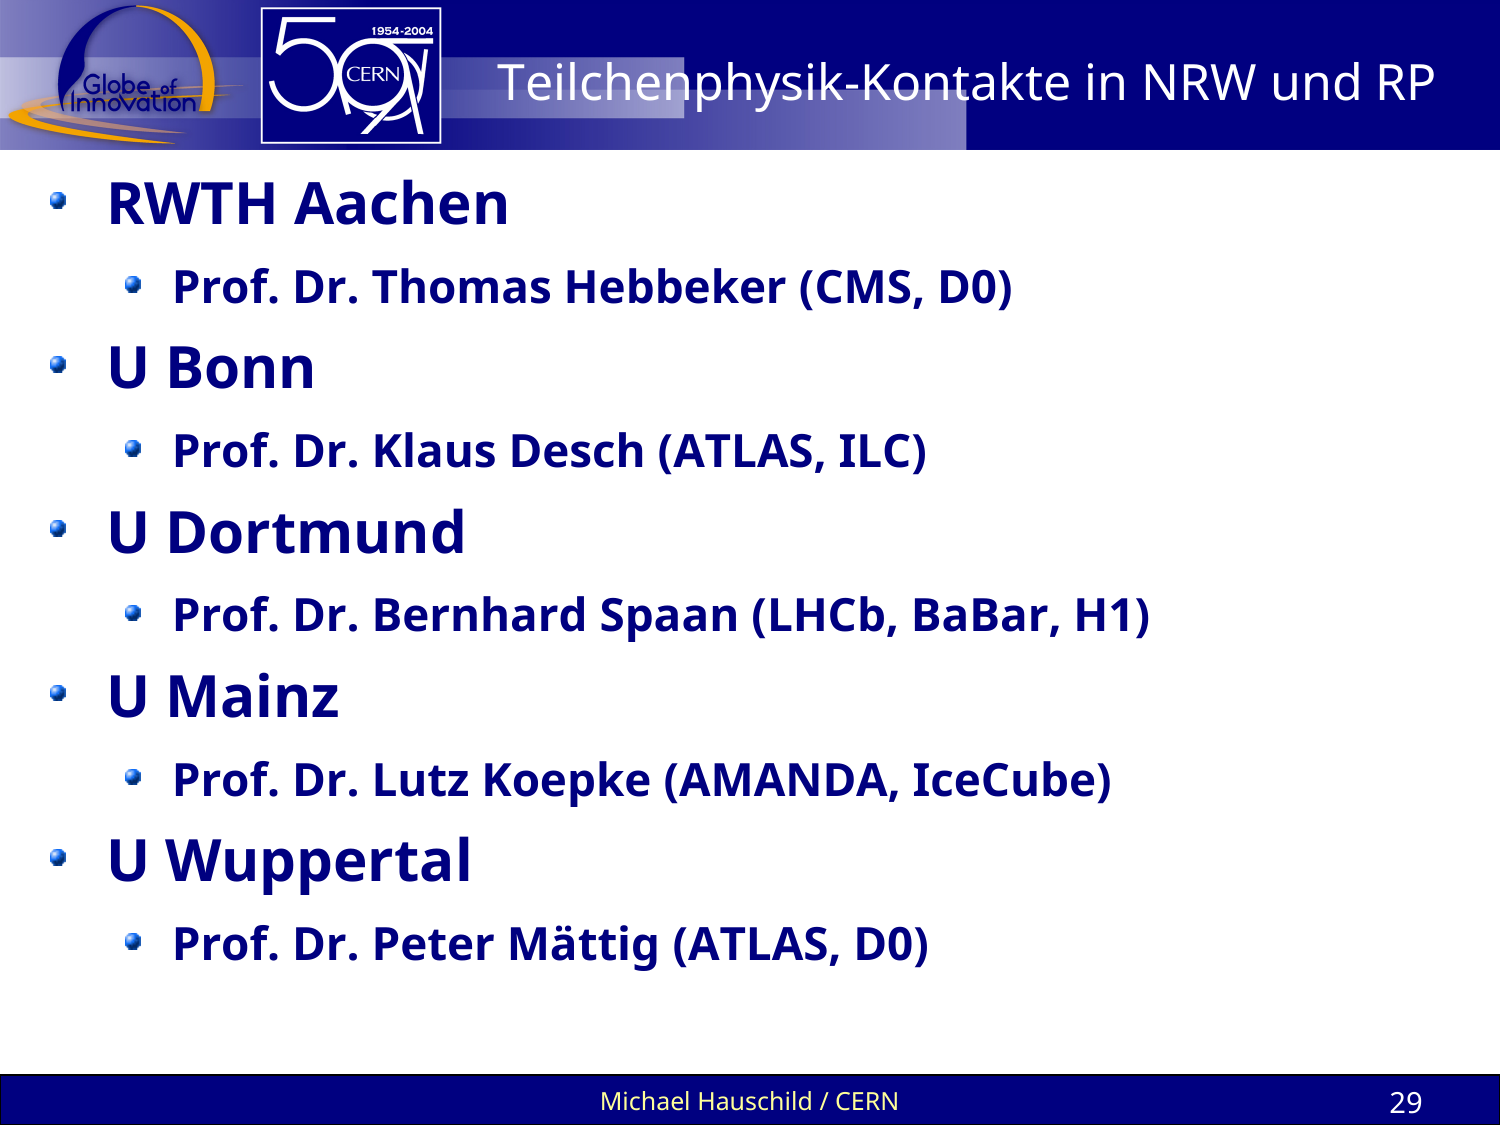

# Teilchenphysik-Kontakte in NRW und RP
RWTH Aachen
Prof. Dr. Thomas Hebbeker (CMS, D0)
U Bonn
Prof. Dr. Klaus Desch (ATLAS, ILC)
U Dortmund
Prof. Dr. Bernhard Spaan (LHCb, BaBar, H1)
U Mainz
Prof. Dr. Lutz Koepke (AMANDA, IceCube)
U Wuppertal
Prof. Dr. Peter Mättig (ATLAS, D0)